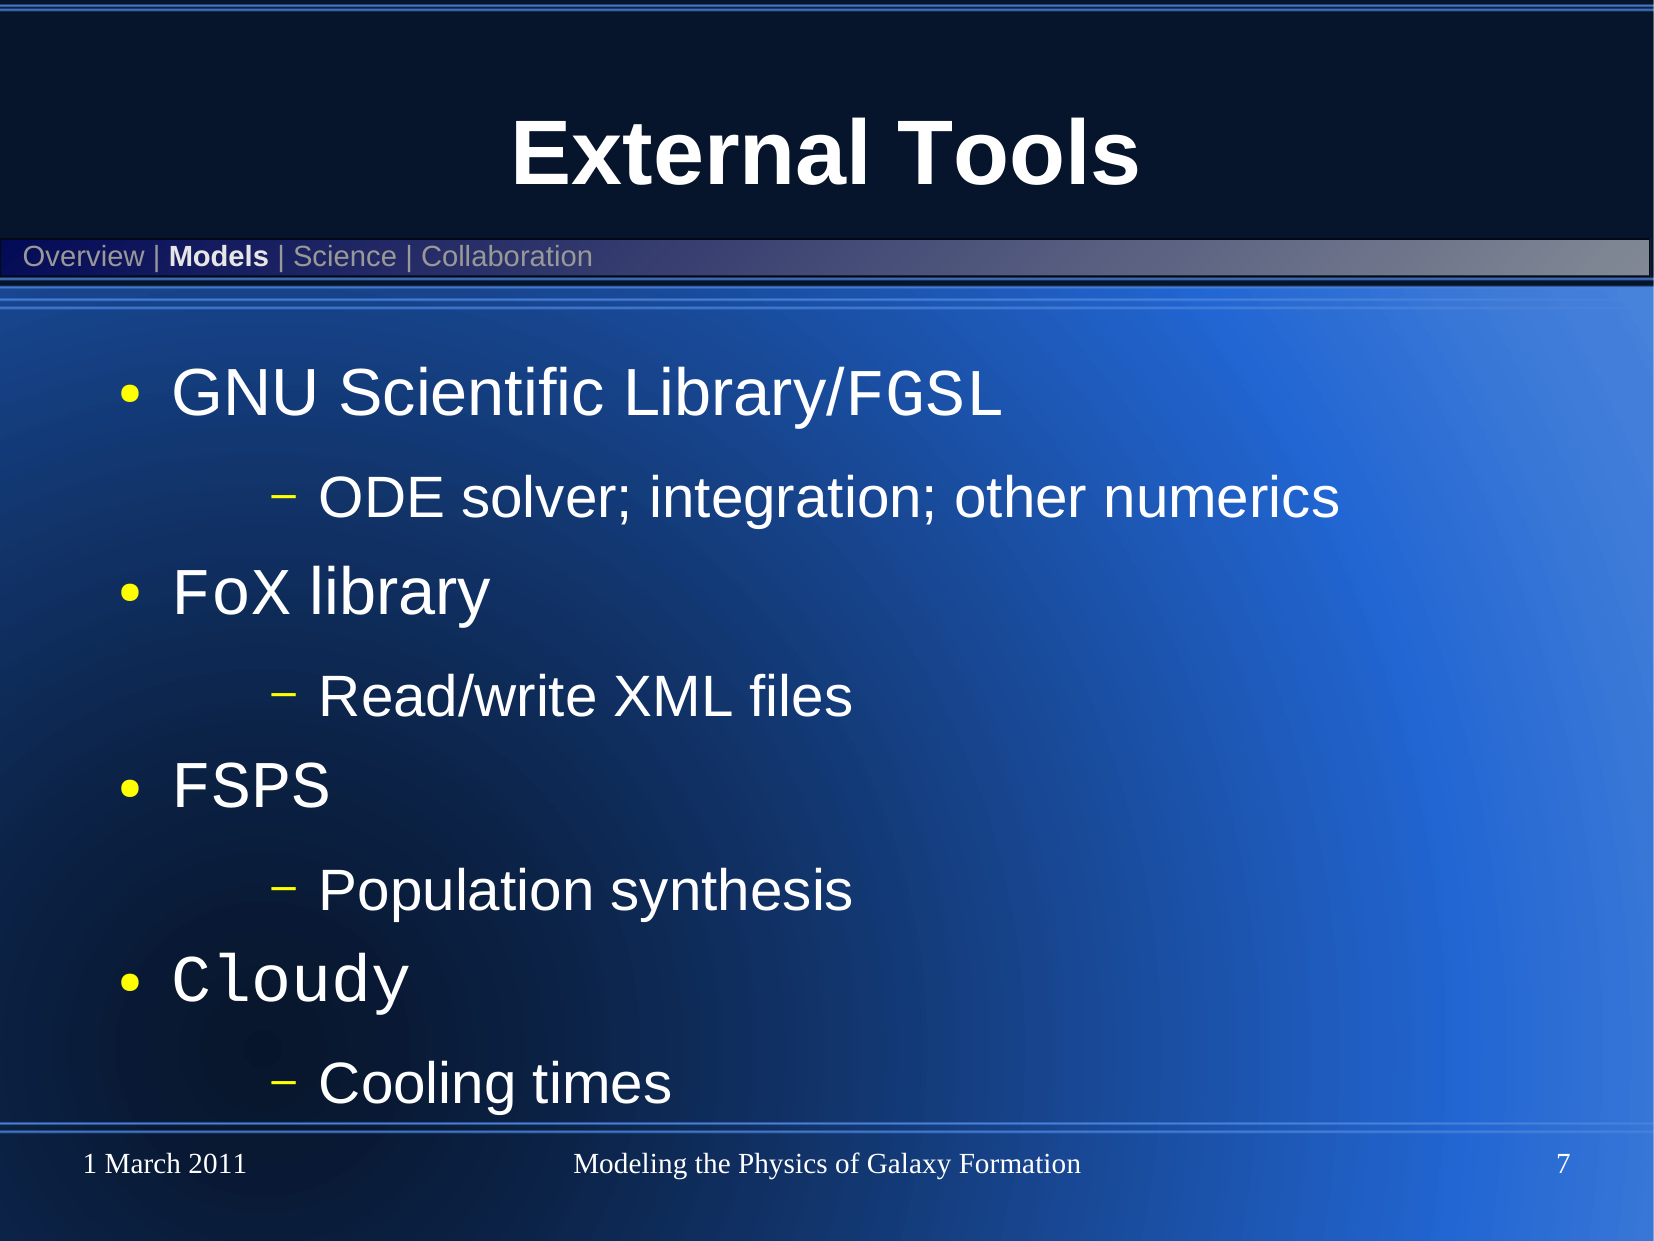

# External Tools
Overview | Models | Science | Collaboration
GNU Scientific Library/FGSL
ODE solver; integration; other numerics
FoX library
Read/write XML files
FSPS
Population synthesis
Cloudy
Cooling times
1 March 2011
Modeling the Physics of Galaxy Formation
7